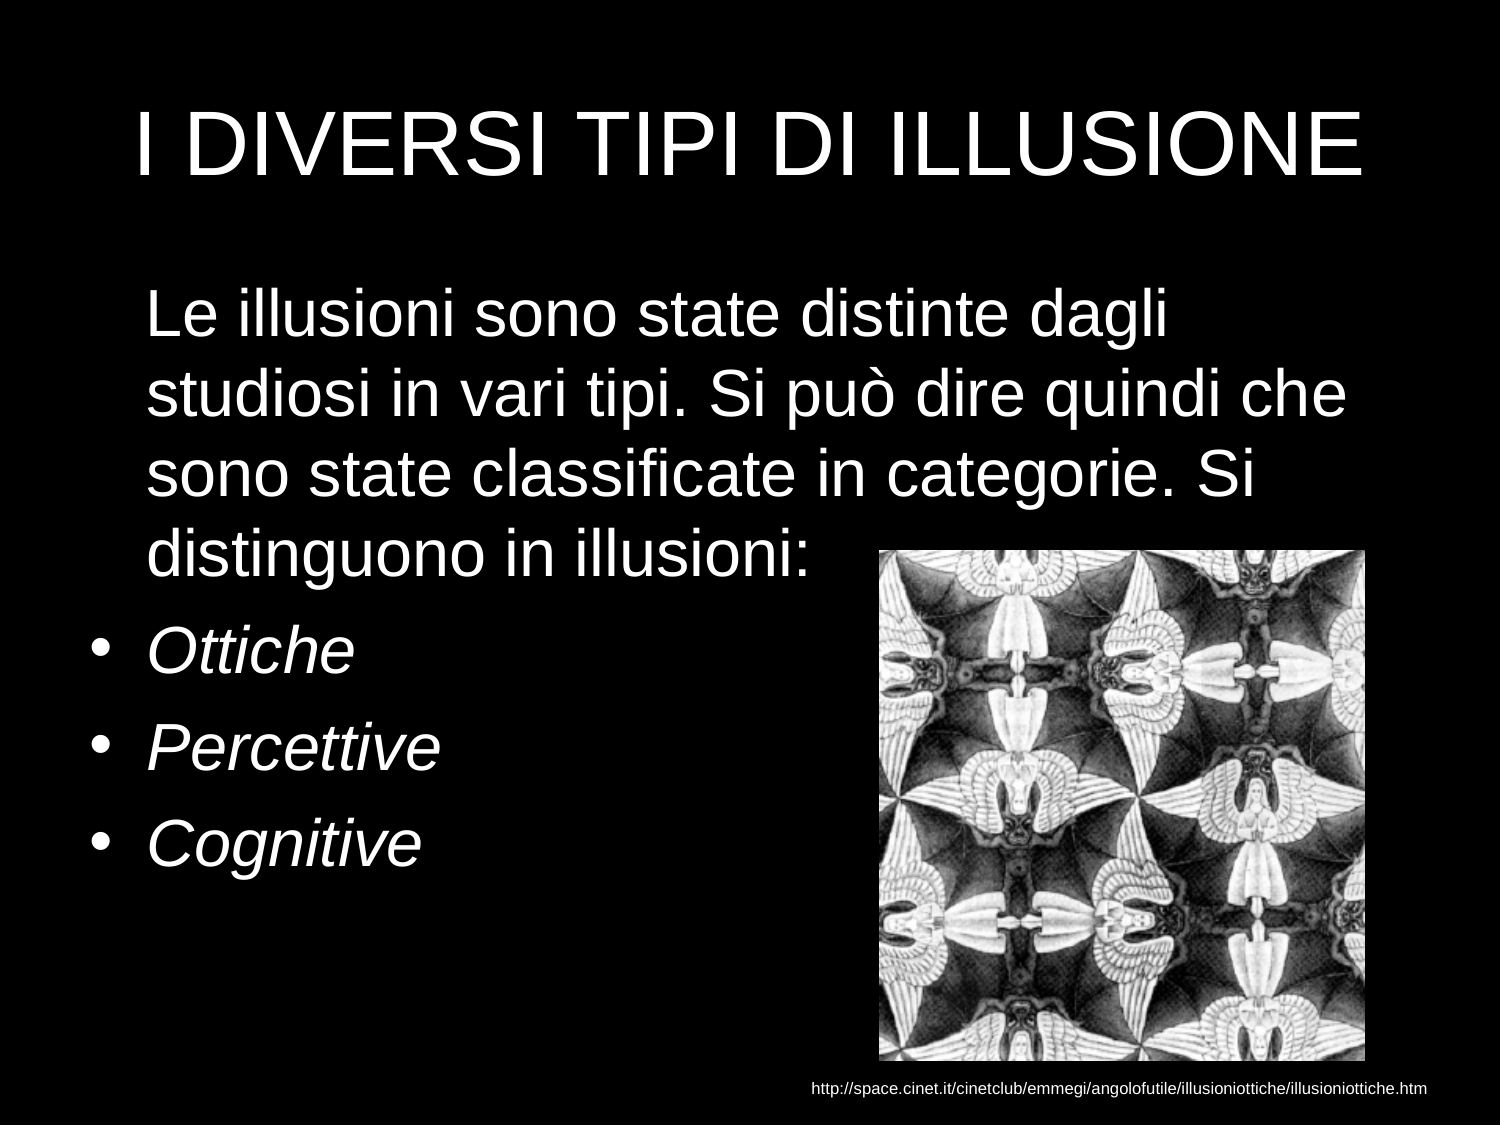

# I DIVERSI TIPI DI ILLUSIONE
 Le illusioni sono state distinte dagli studiosi in vari tipi. Si può dire quindi che sono state classificate in categorie. Si distinguono in illusioni:
Ottiche
Percettive
Cognitive
http://space.cinet.it/cinetclub/emmegi/angolofutile/illusioniottiche/illusioniottiche.htm